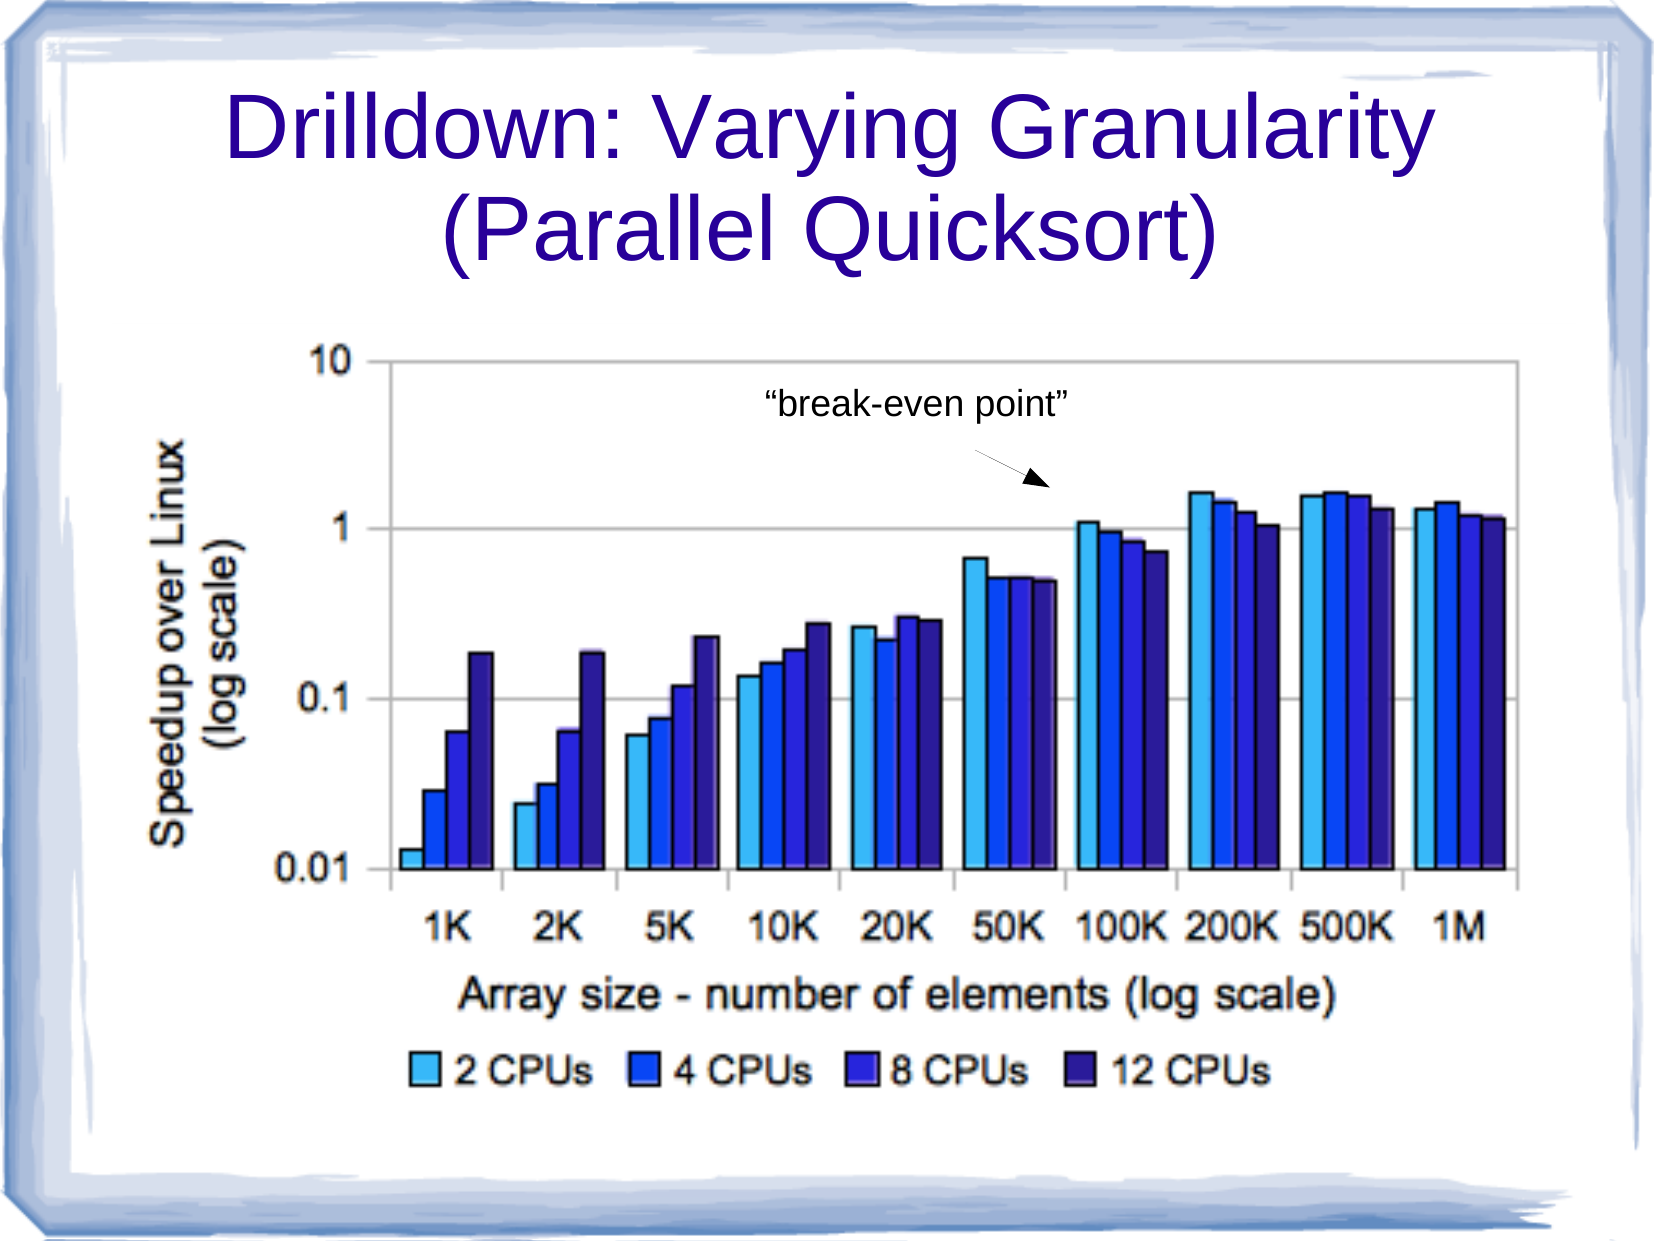

# Drilldown: Varying Granularity (Parallel Quicksort)
“break-even point”